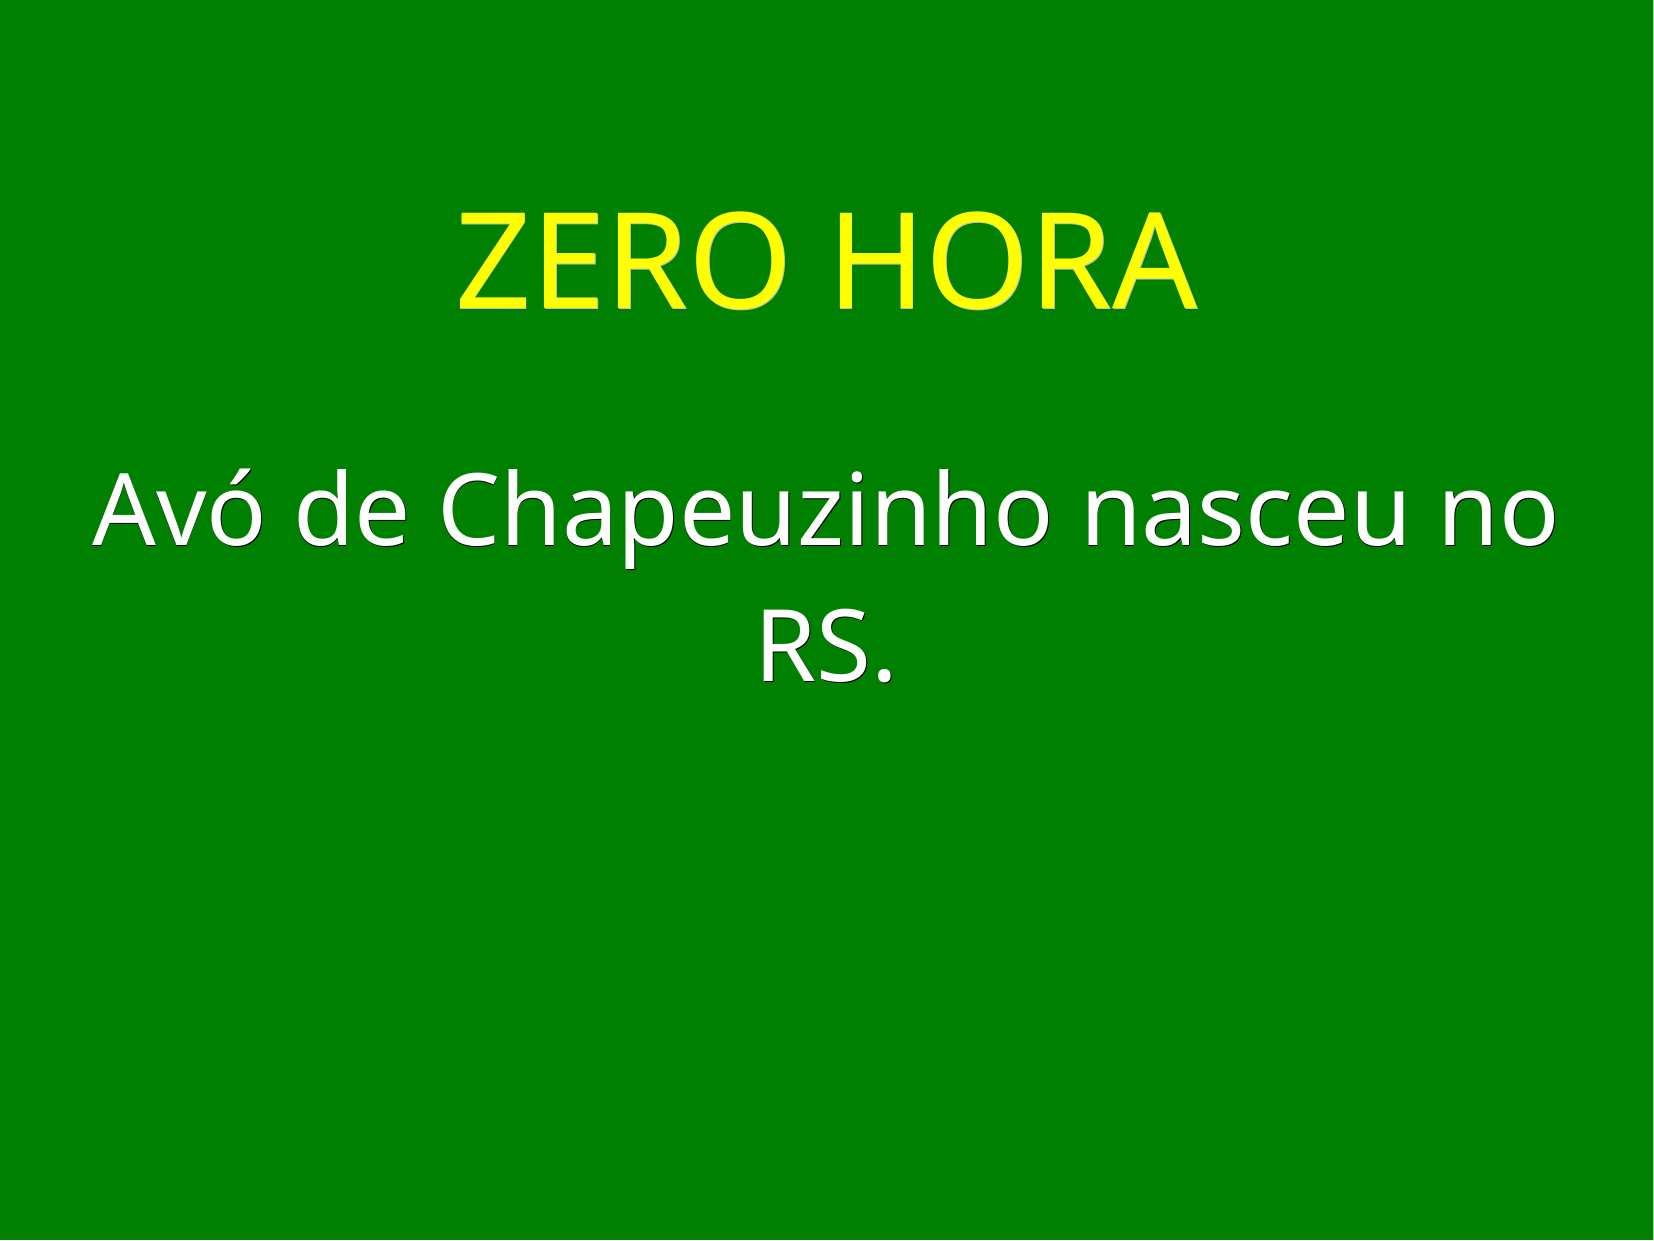

# ZERO HORA
Avó de Chapeuzinho nasceu no RS.